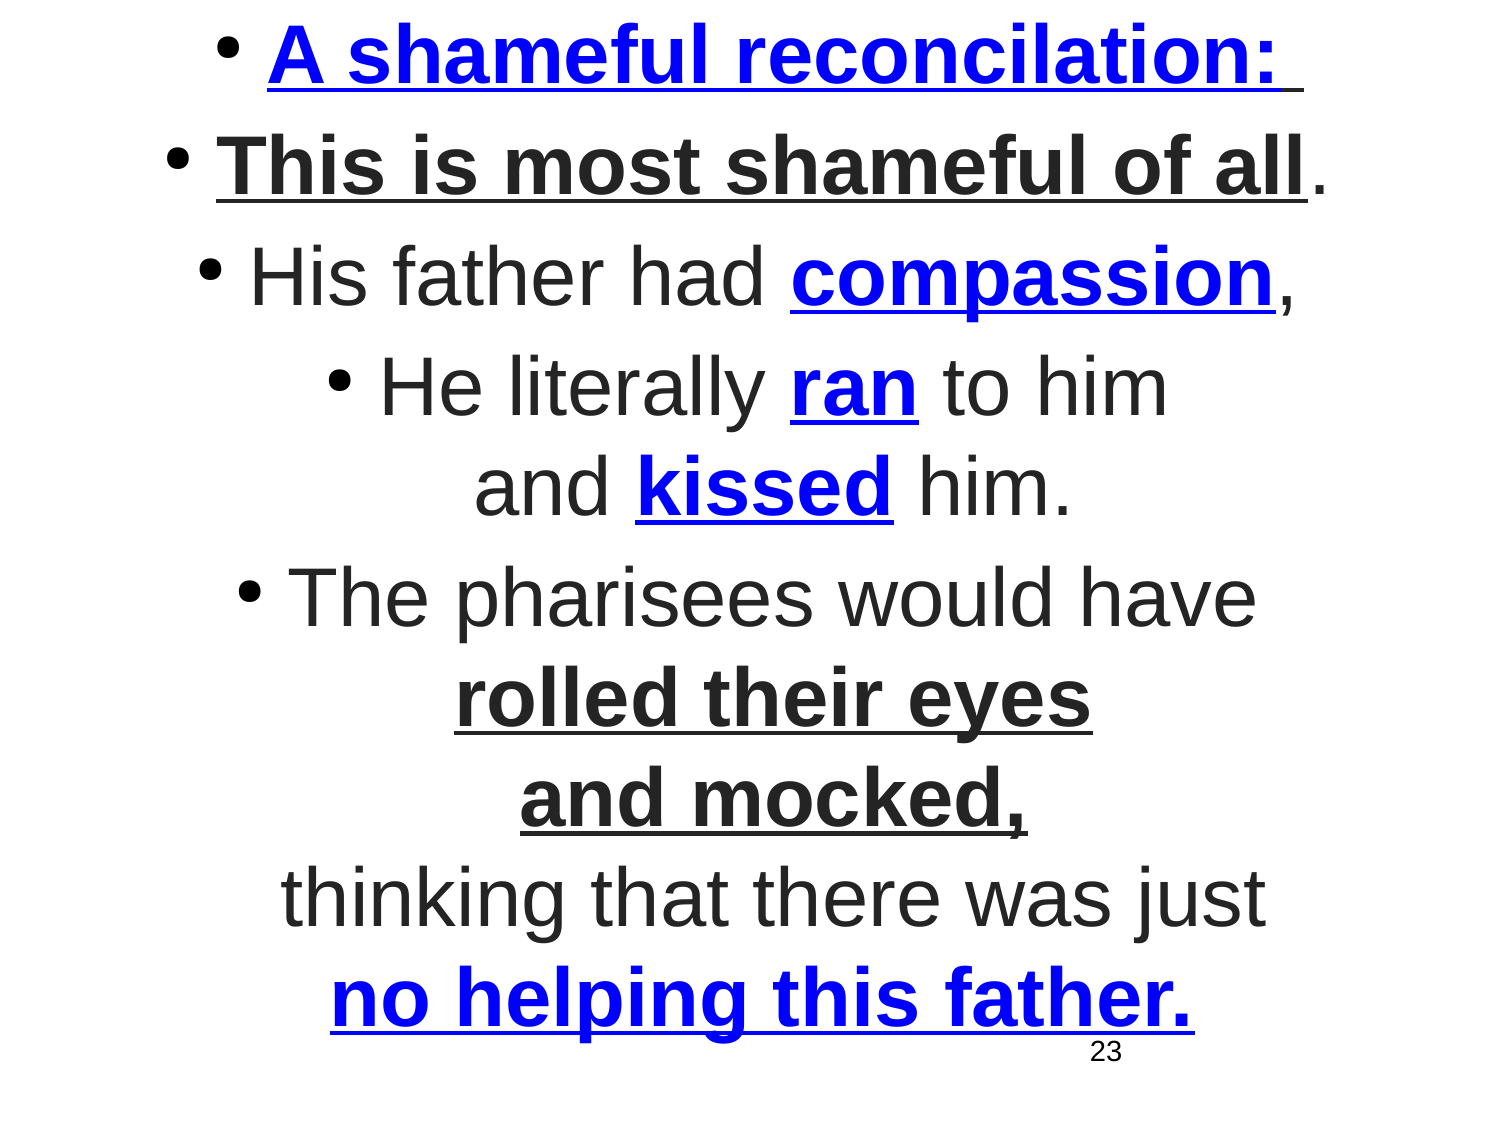

# A shameful reconcilation:
This is most shameful of all.
His father had compassion,
He literally ran to him
and kissed him.
The pharisees would have
rolled their eyes
and mocked,
thinking that there was just
no helping this father.
23